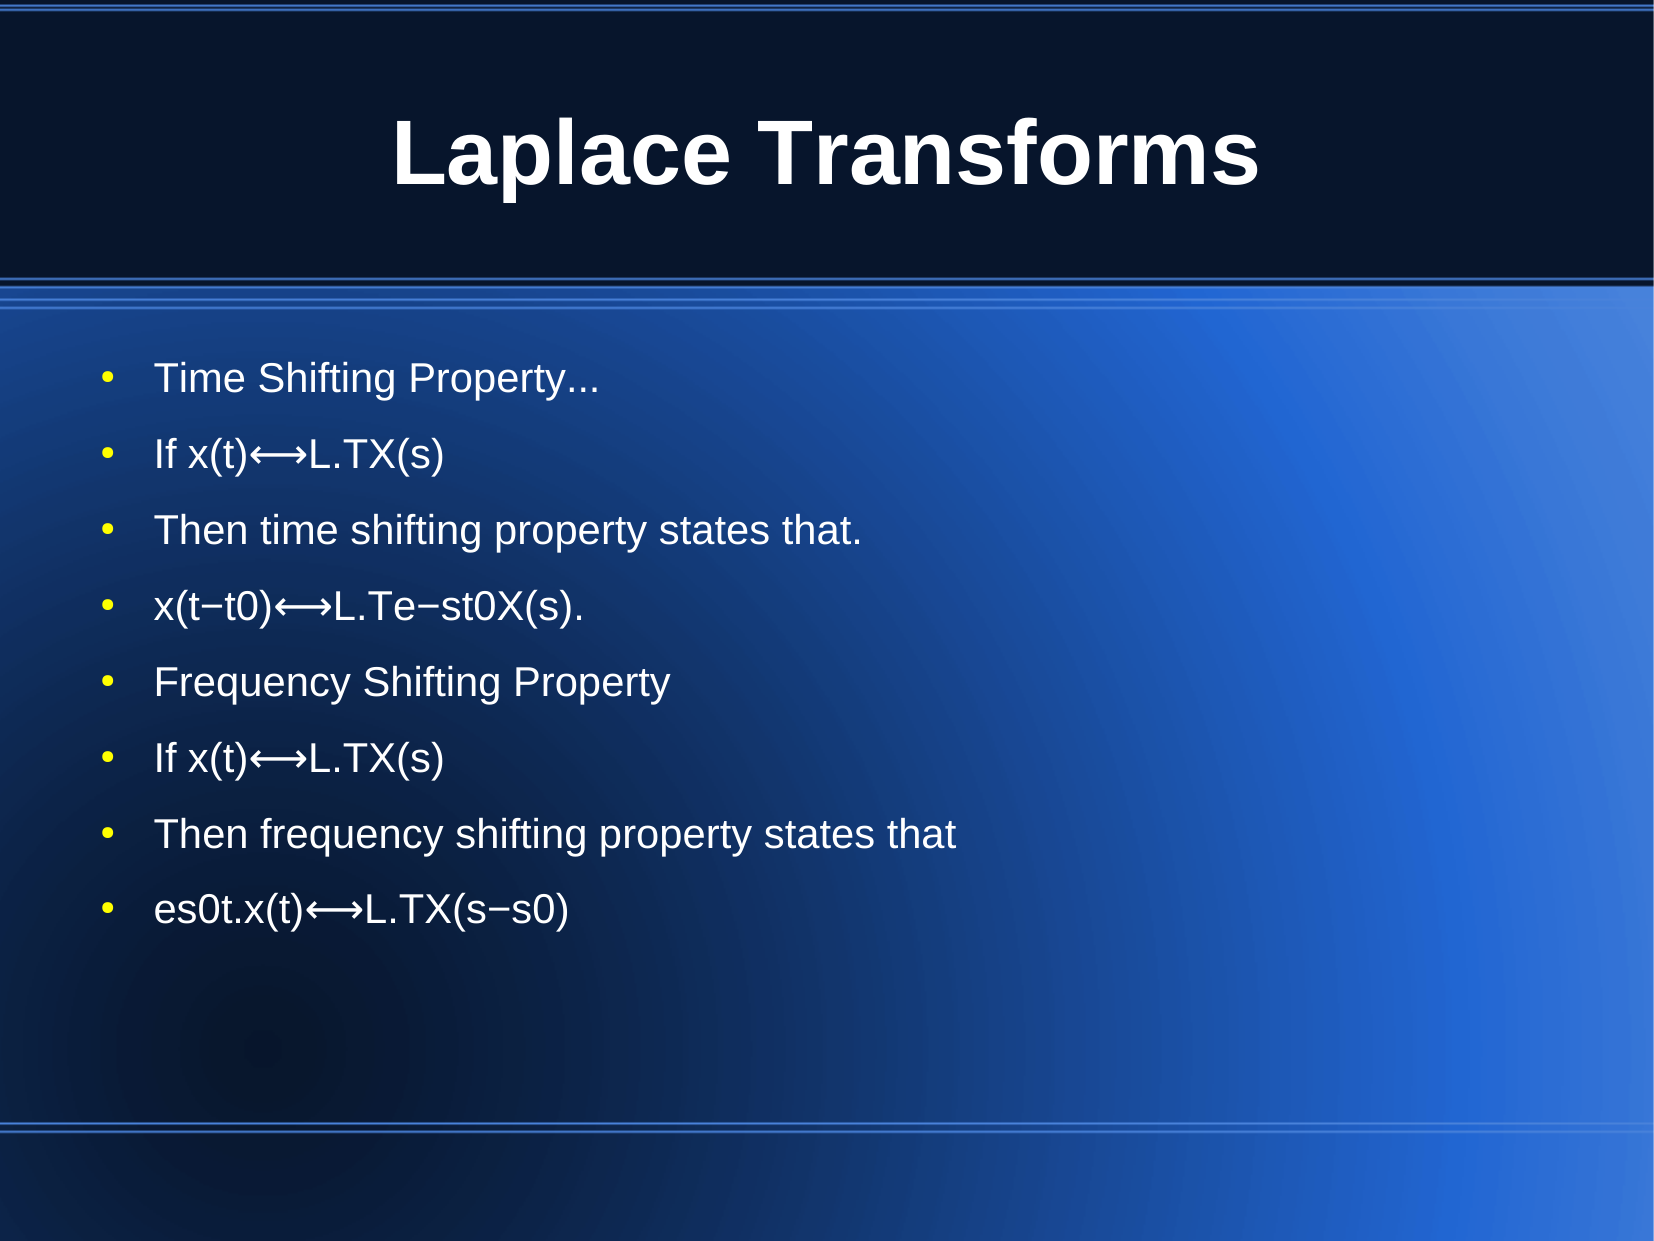

# Laplace Transforms
Time Shifting Property...
If x(t)⟷L.TX(s)
Then time shifting property states that.
x(t−t0)⟷L.Te−st0X(s).
Frequency Shifting Property
If x(t)⟷L.TX(s)
Then frequency shifting property states that
es0t.x(t)⟷L.TX(s−s0)